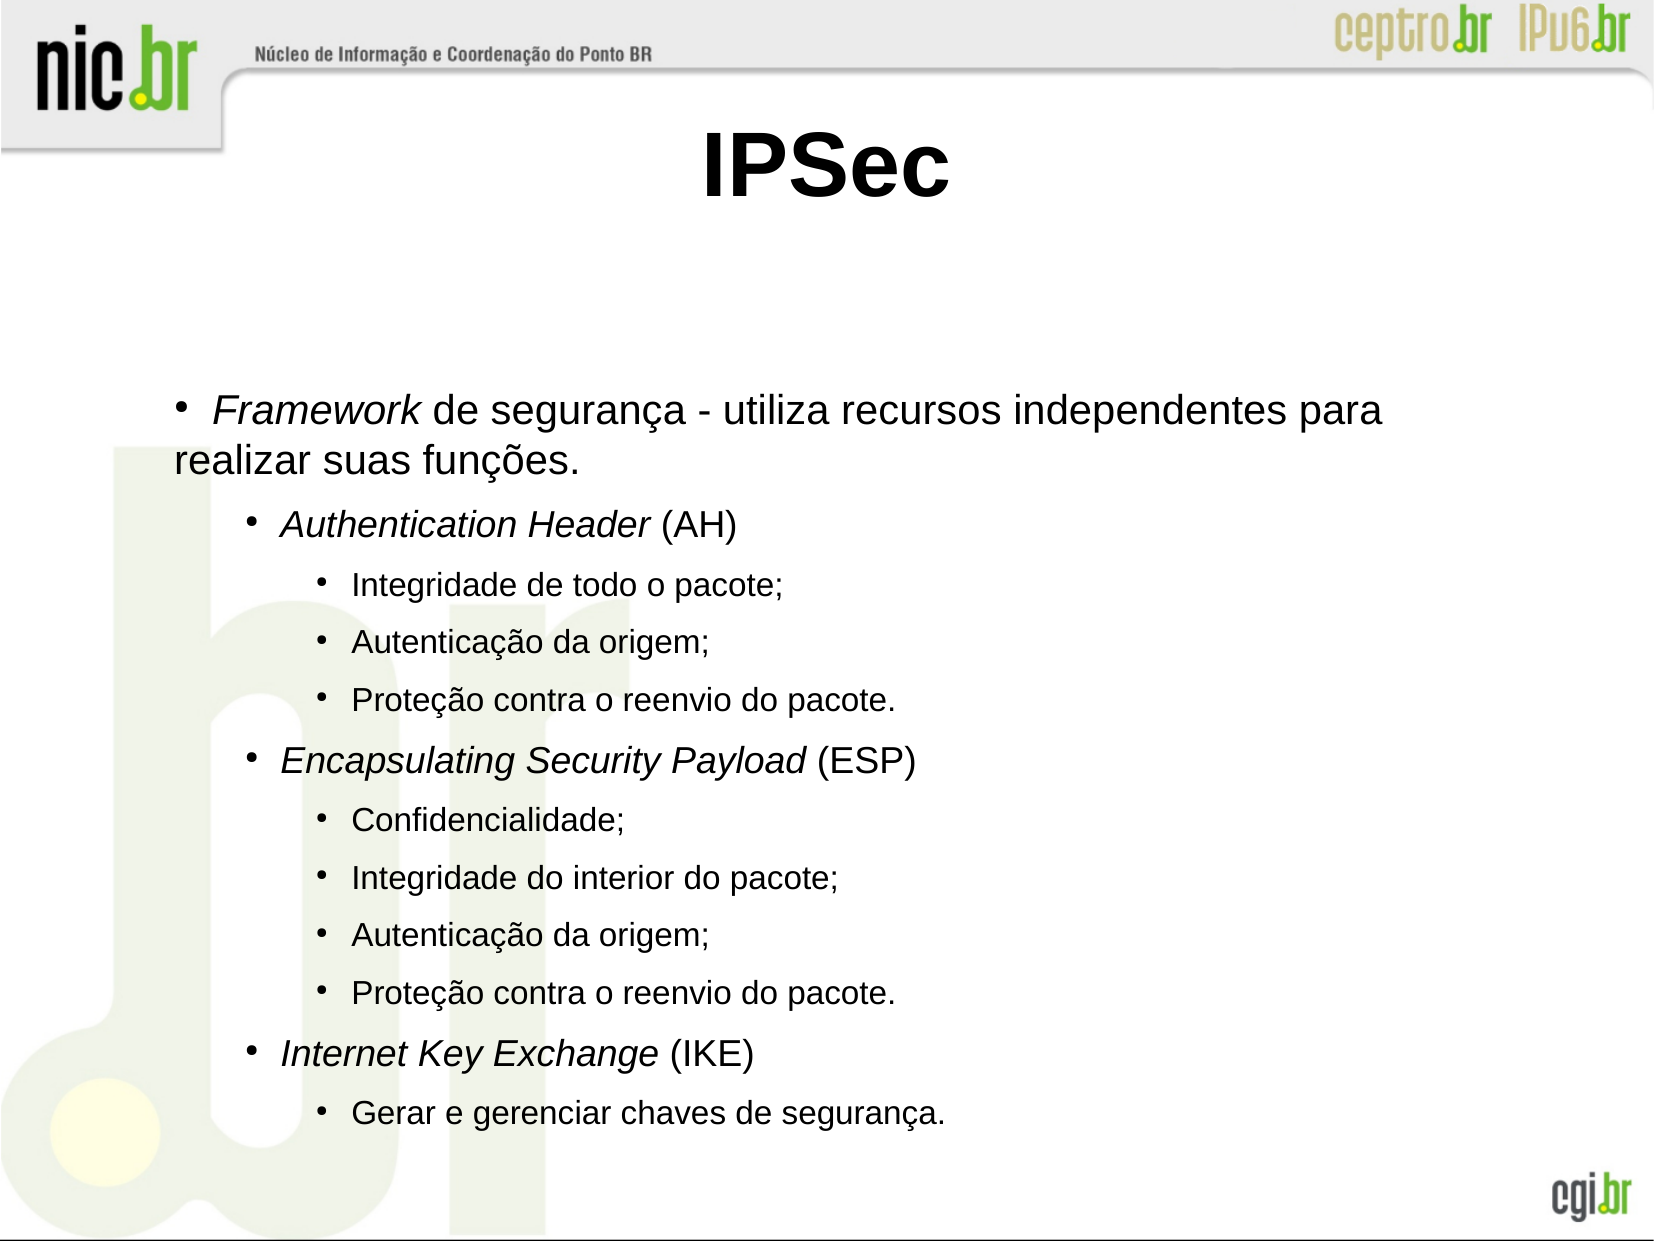

IPSec
 Framework de segurança - utiliza recursos independentes para realizar suas funções.
Authentication Header (AH)‏
Integridade de todo o pacote;
Autenticação da origem;
Proteção contra o reenvio do pacote.
Encapsulating Security Payload (ESP)‏
Confidencialidade;
Integridade do interior do pacote;
Autenticação da origem;
Proteção contra o reenvio do pacote.
Internet Key Exchange (IKE)‏
Gerar e gerenciar chaves de segurança.